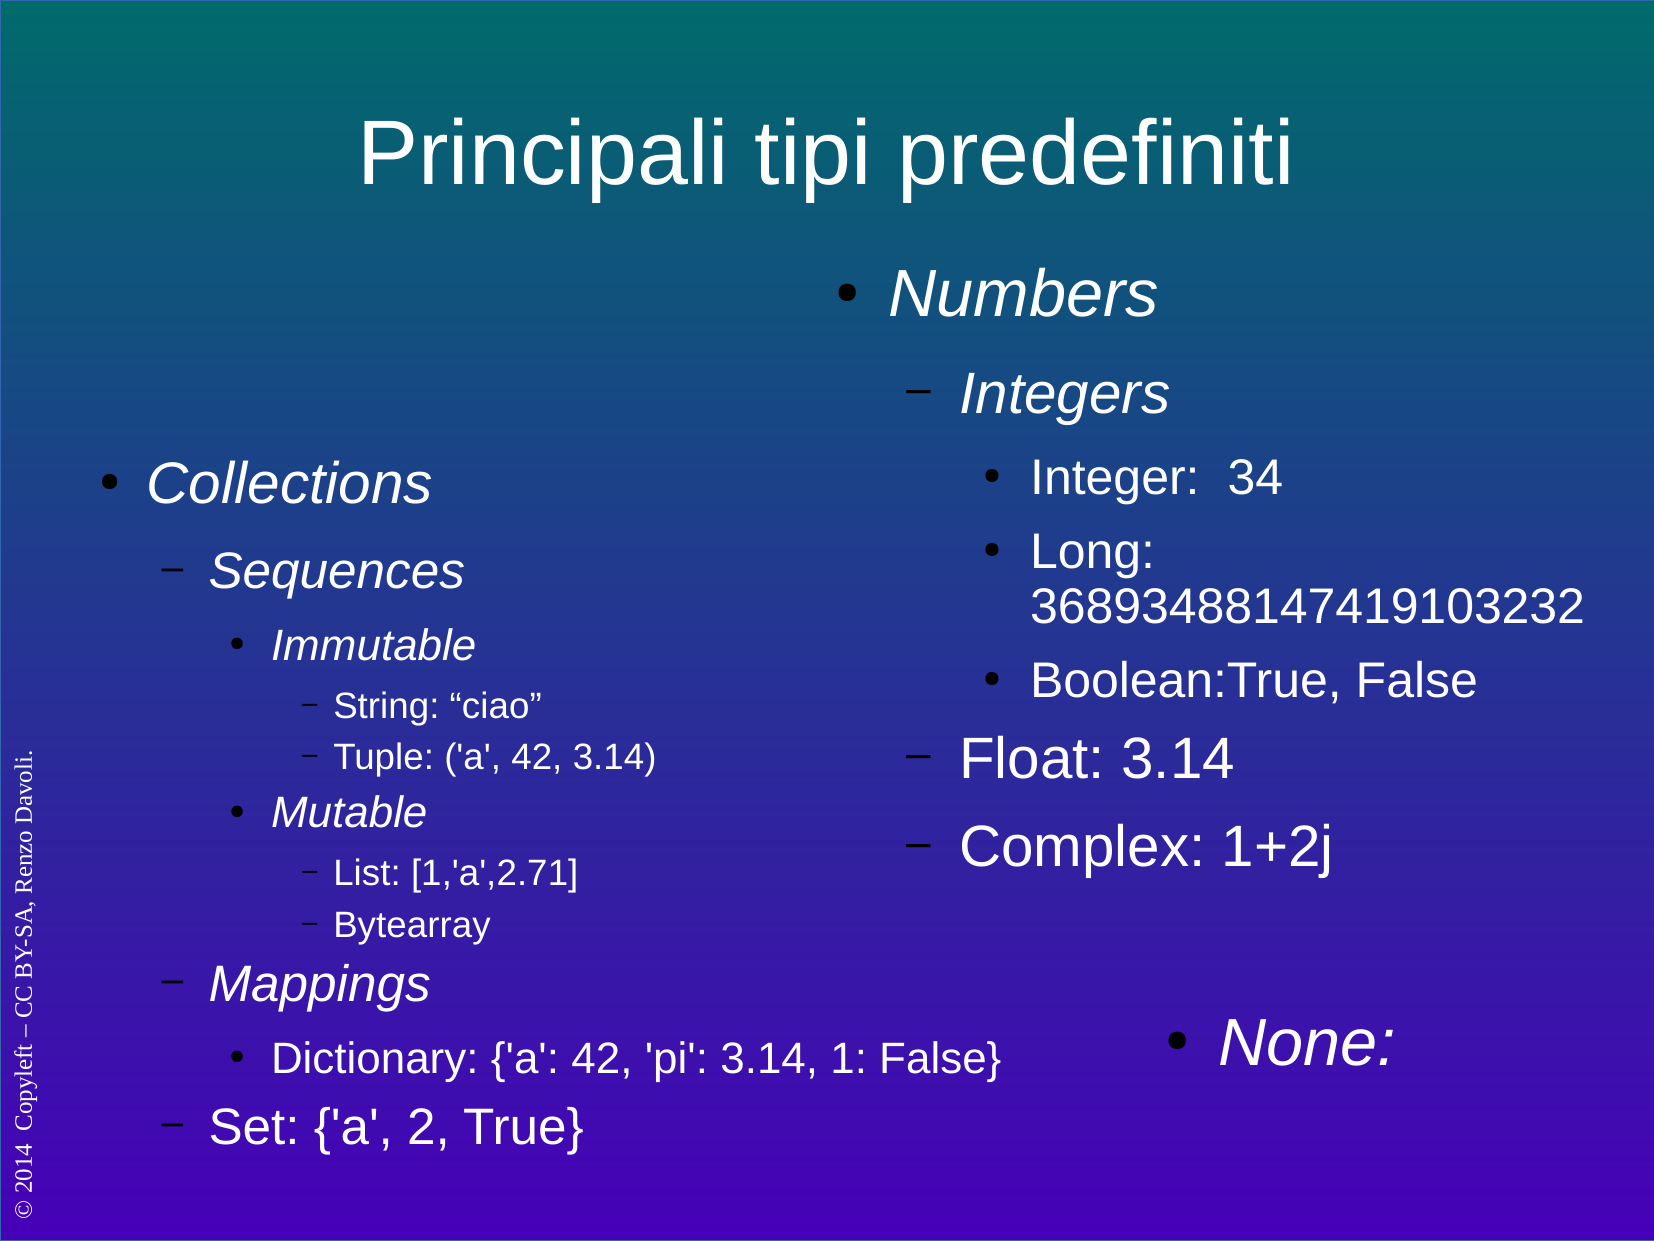

# Principali tipi predefiniti
Numbers
Integers
Integer: 34
Long: 36893488147419103232
Boolean:True, False
Float: 3.14
Complex: 1+2j
Collections
Sequences
Immutable
String: “ciao”
Tuple: ('a', 42, 3.14)
Mutable
List: [1,'a',2.71]
Bytearray
Mappings
Dictionary: {'a': 42, 'pi': 3.14, 1: False}
Set: {'a', 2, True}
None: